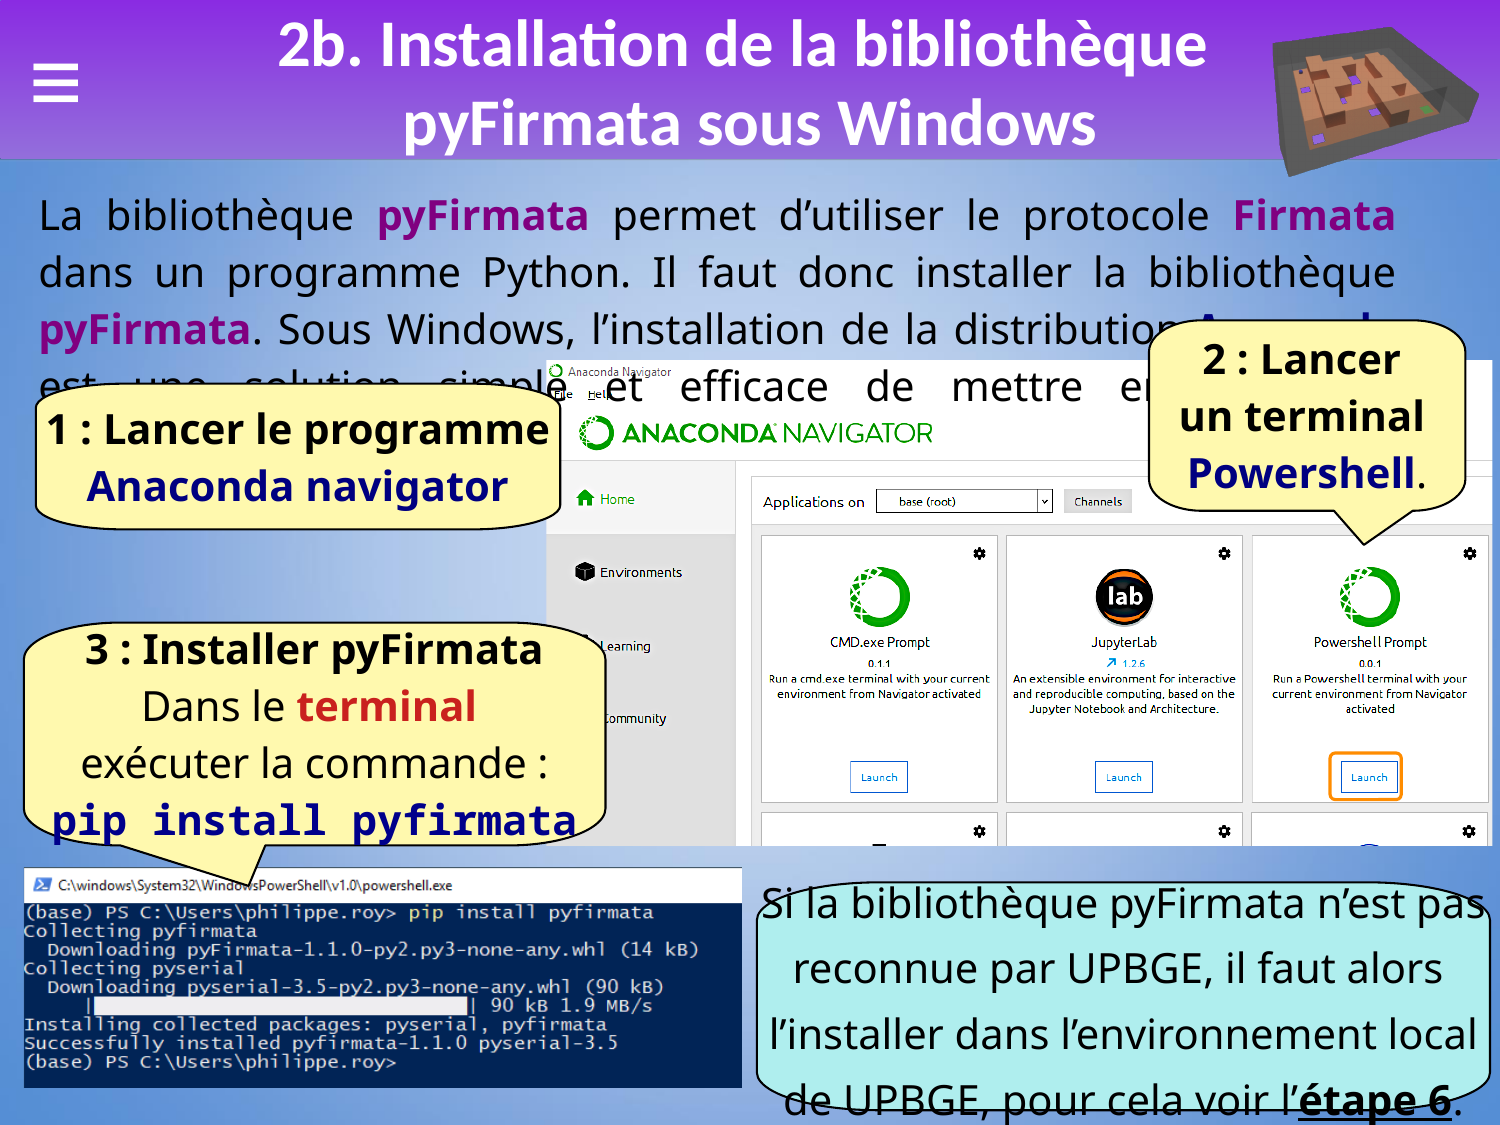

2b. Installation de la bibliothèque
pyFirmata sous Windows
≡
La bibliothèque pyFirmata permet d’utiliser le protocole Firmata dans un programme Python. Il faut donc installer la bibliothèque pyFirmata. Sous Windows, l’installation de la distribution Anaconda est une solution simple et efficace de mettre en place un environnement Python.
2 : Lancer
un terminal
Powershell.
1 : Lancer le programme
Anaconda navigator
3 : Installer pyFirmata
Dans le terminal
exécuter la commande :
pip install pyfirmata
Si la bibliothèque pyFirmata n’est pas
reconnue par UPBGE, il faut alors
l’installer dans l’environnement local
de UPBGE, pour cela voir l’étape 6.